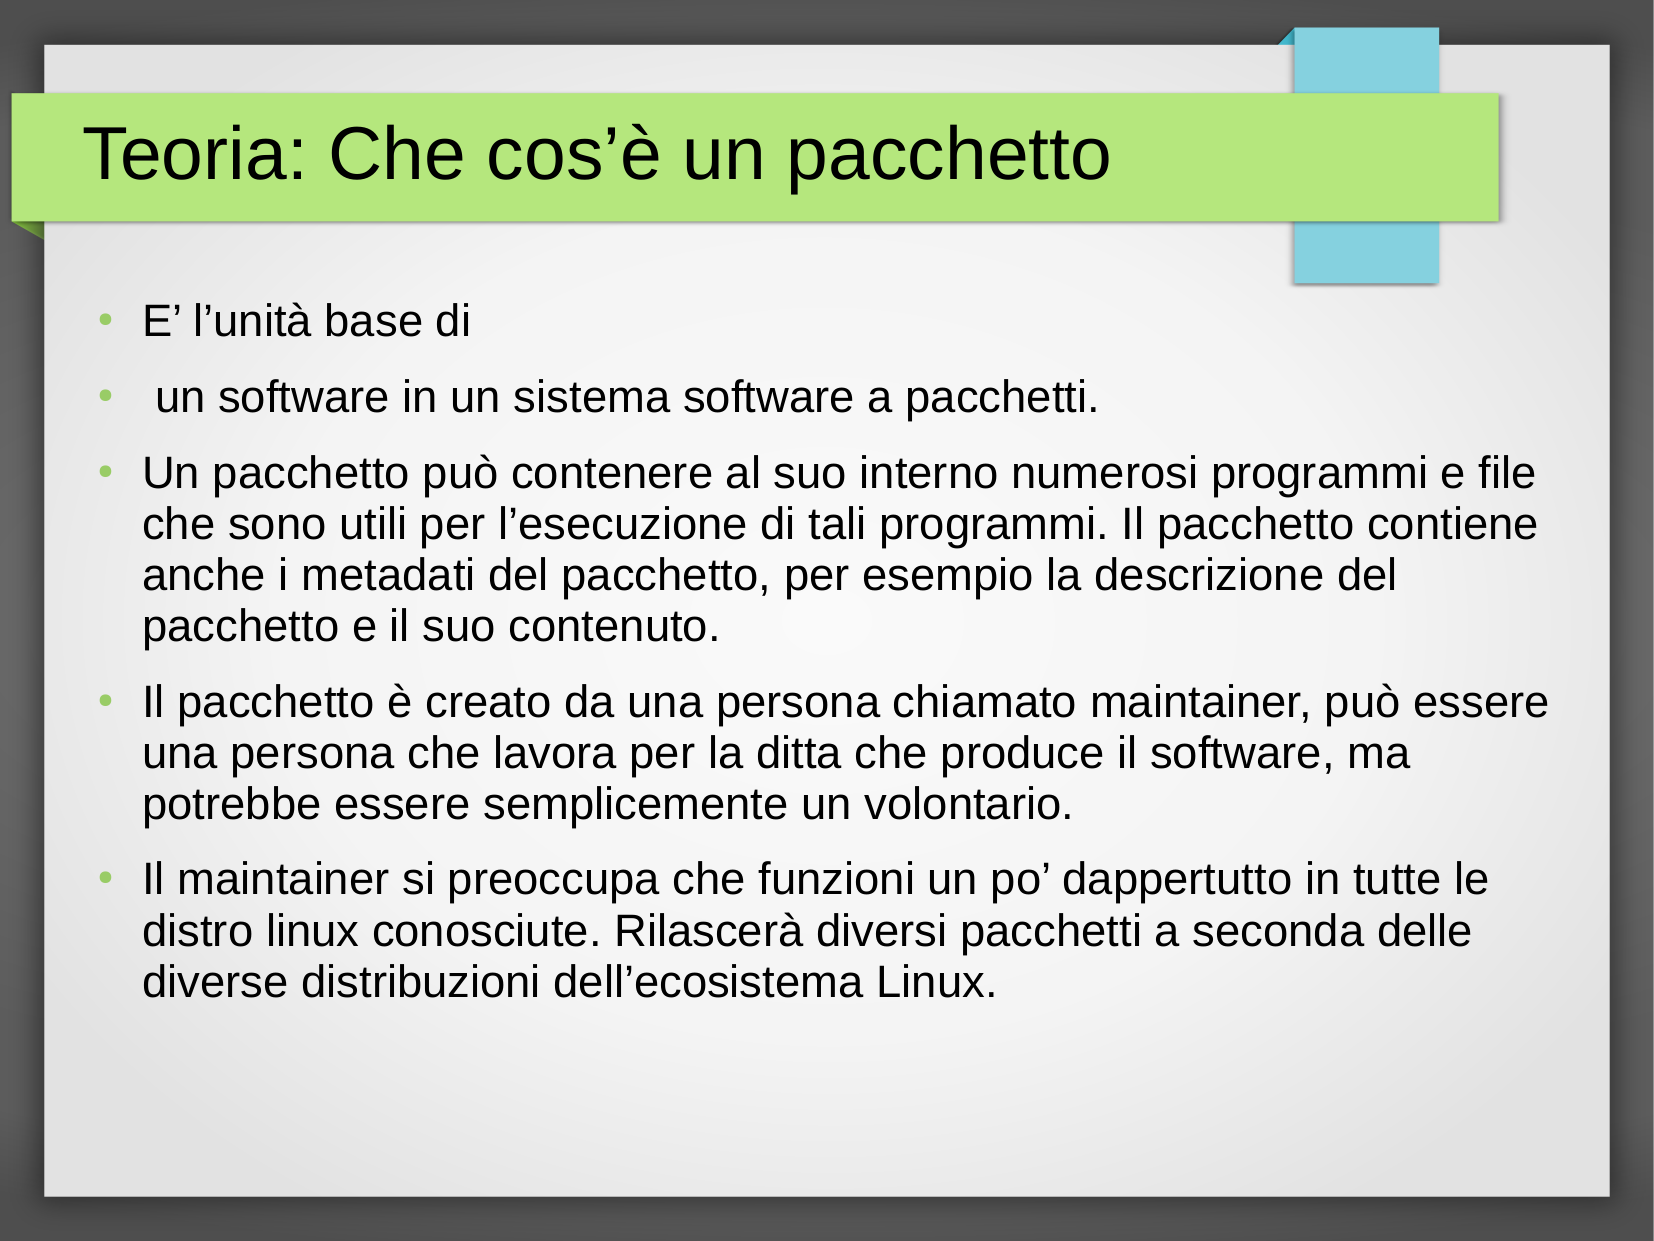

# Teoria: Che cos’è un pacchetto
E’ l’unità base di
 un software in un sistema software a pacchetti.
Un pacchetto può contenere al suo interno numerosi programmi e file che sono utili per l’esecuzione di tali programmi. Il pacchetto contiene anche i metadati del pacchetto, per esempio la descrizione del pacchetto e il suo contenuto.
Il pacchetto è creato da una persona chiamato maintainer, può essere una persona che lavora per la ditta che produce il software, ma potrebbe essere semplicemente un volontario.
Il maintainer si preoccupa che funzioni un po’ dappertutto in tutte le distro linux conosciute. Rilascerà diversi pacchetti a seconda delle diverse distribuzioni dell’ecosistema Linux.